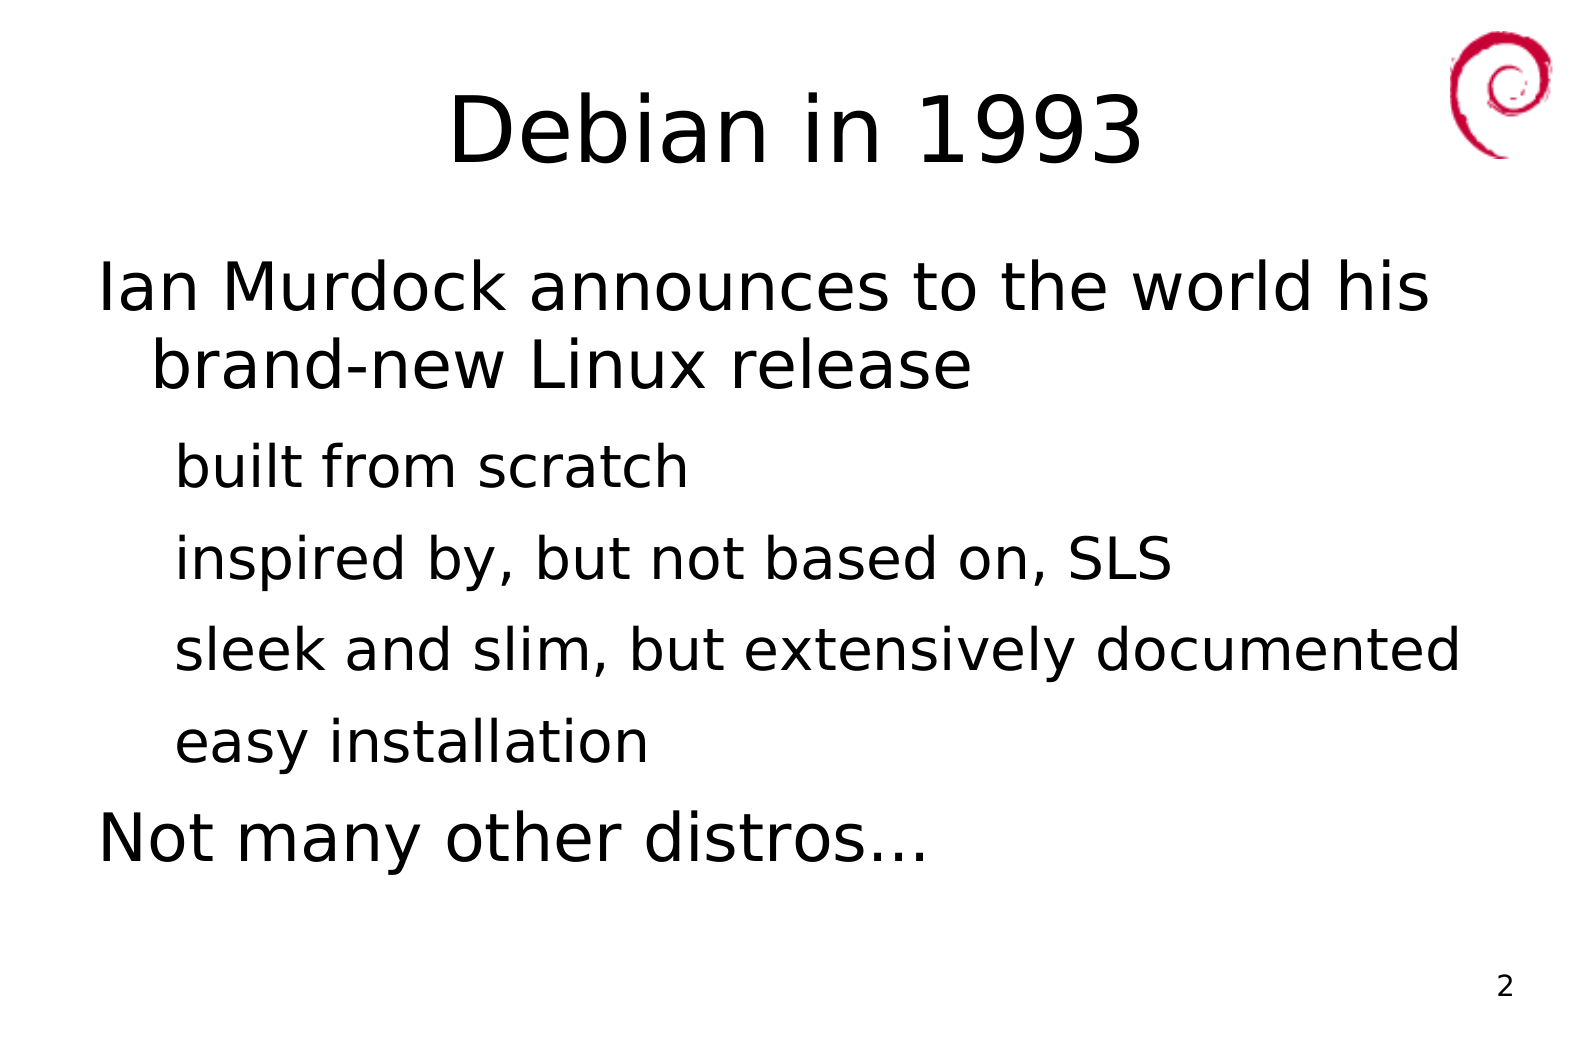

# Debian in 1993
Ian Murdock announces to the world his brand-new Linux release
built from scratch
inspired by, but not based on, SLS
sleek and slim, but extensively documented
easy installation
Not many other distros...
2